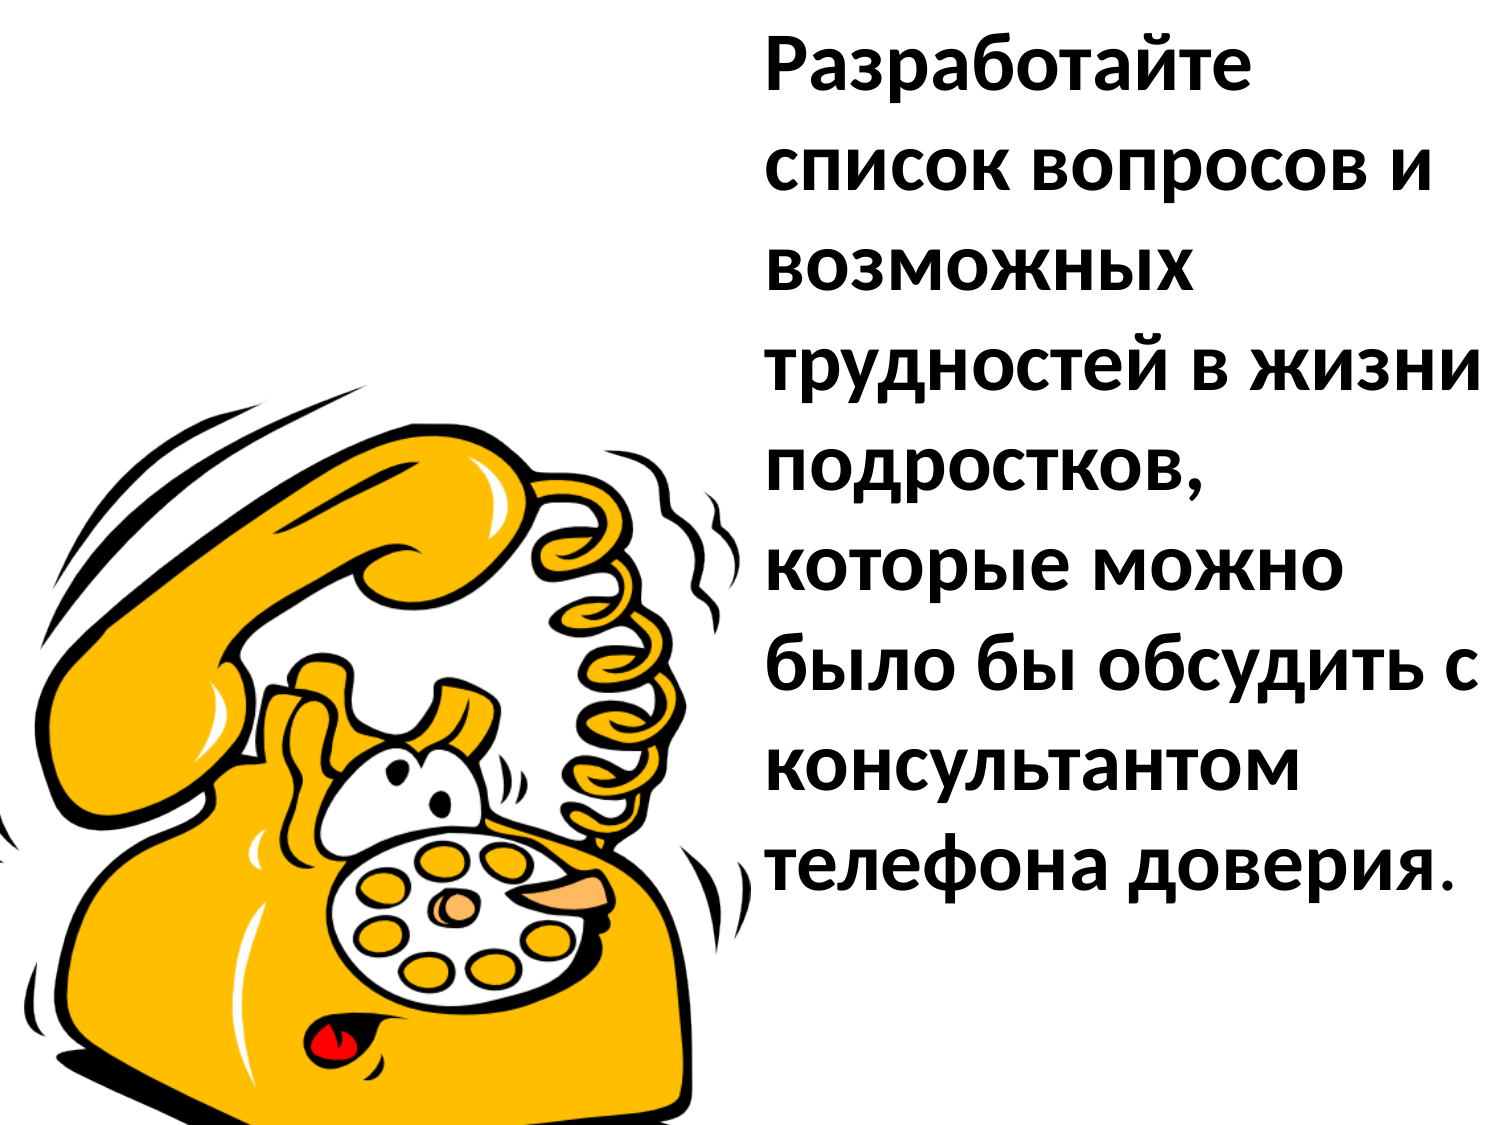

Разработайте список вопросов и возможных трудностей в жизни подростков, которые можно было бы обсудить с консультантом телефона доверия.